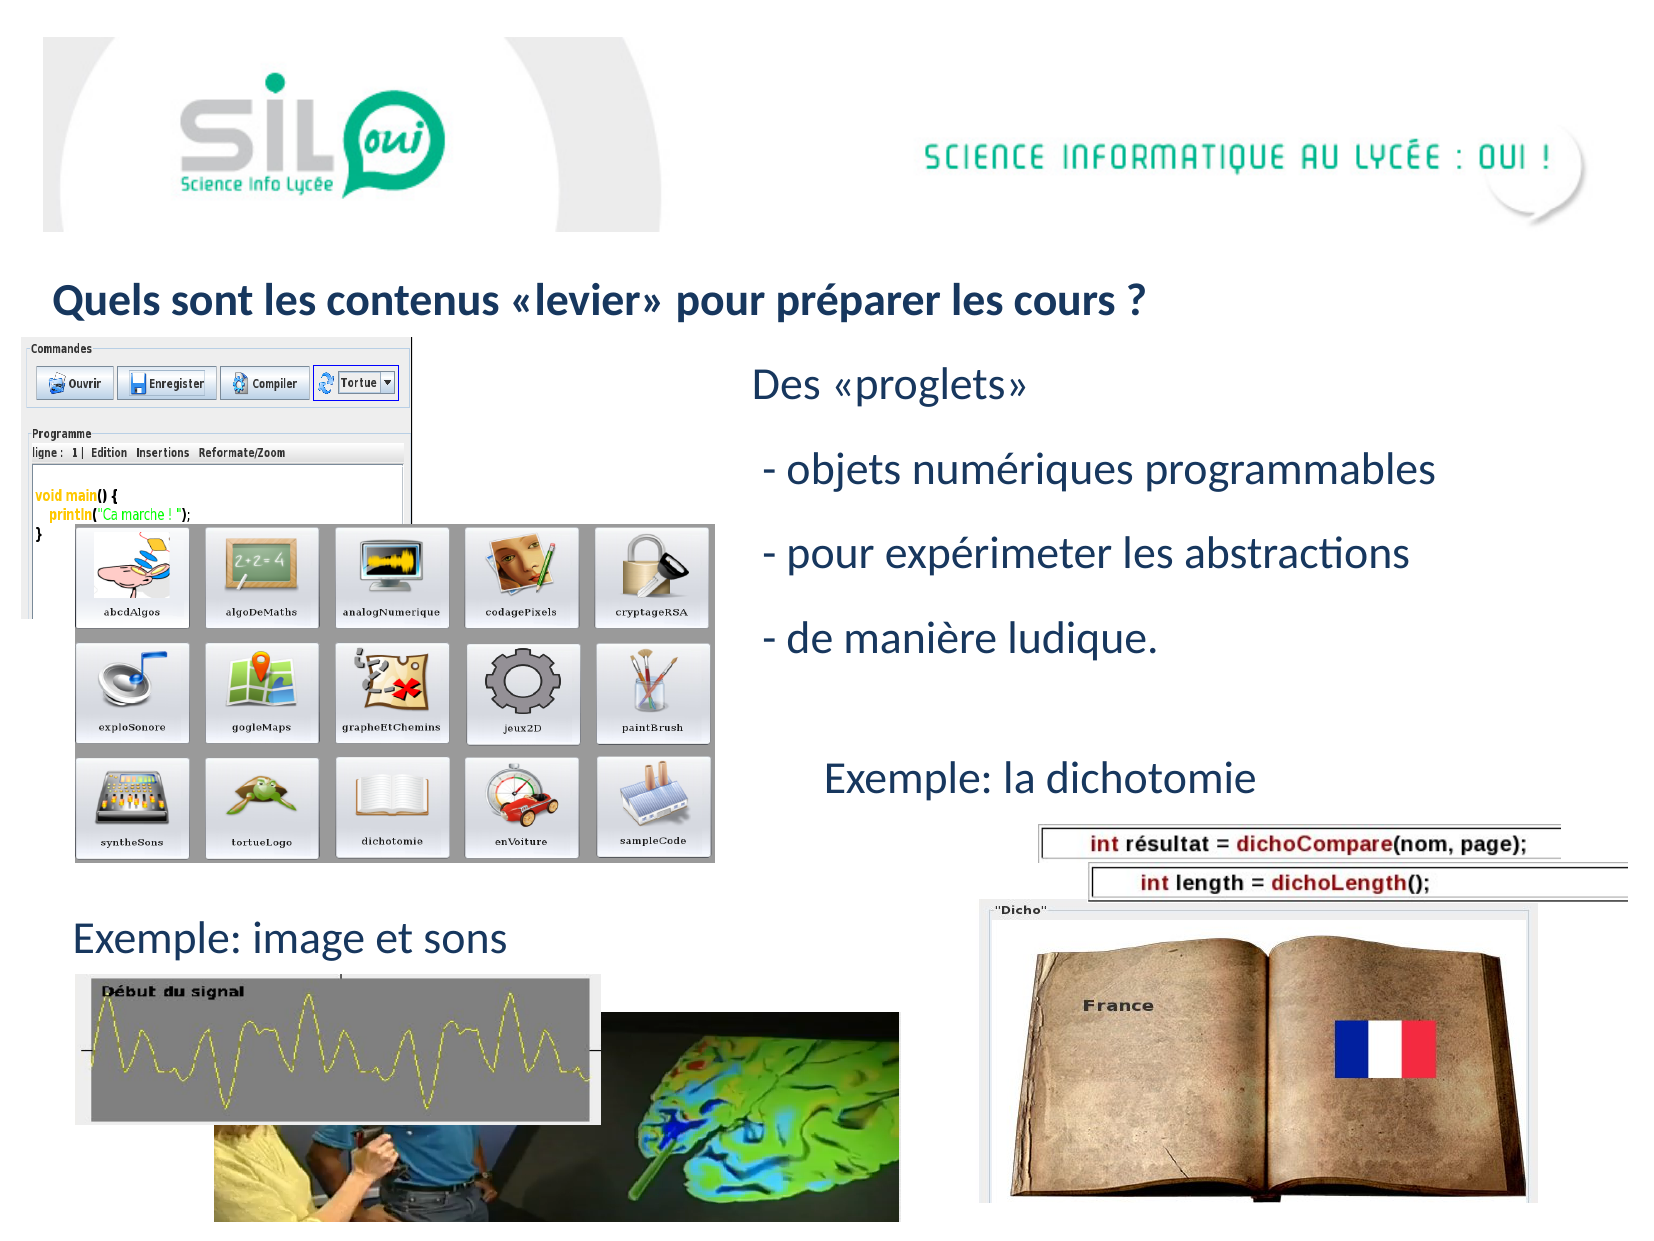

# Quels sont les contenus «levier» pour préparer les cours ?
Des «proglets»
 - objets numériques programmables
 - pour expérimeter les abstractions
 - de manière ludique.
 Exemple: la dichotomie
 Exemple: image et sons